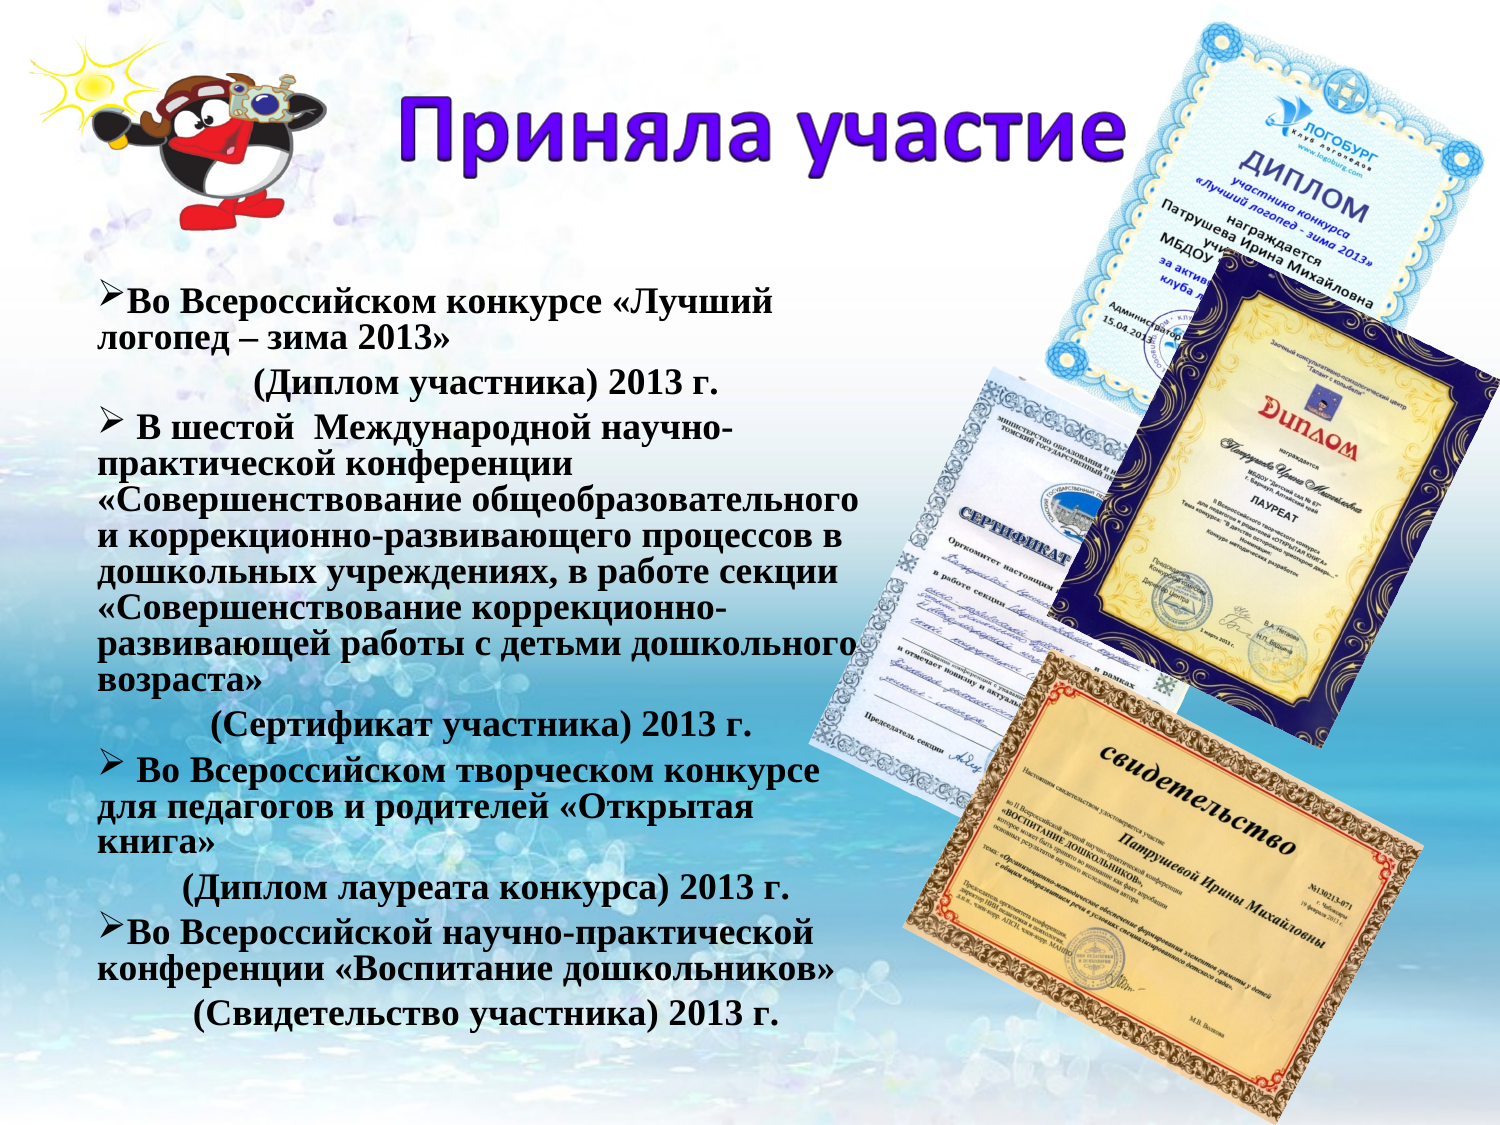

Во Всероссийском конкурсе «Лучший логопед – зима 2013»
(Диплом участника) 2013 г.
 В шестой Международной научно-практической конференции «Совершенствование общеобразовательного и коррекционно-развивающего процессов в дошкольных учреждениях, в работе секции «Совершенствование коррекционно-развивающей работы с детьми дошкольного возраста»
(Сертификат участника) 2013 г.
 Во Всероссийском творческом конкурсе для педагогов и родителей «Открытая книга»
(Диплом лауреата конкурса) 2013 г.
Во Всероссийской научно-практической конференции «Воспитание дошкольников»
(Свидетельство участника) 2013 г.